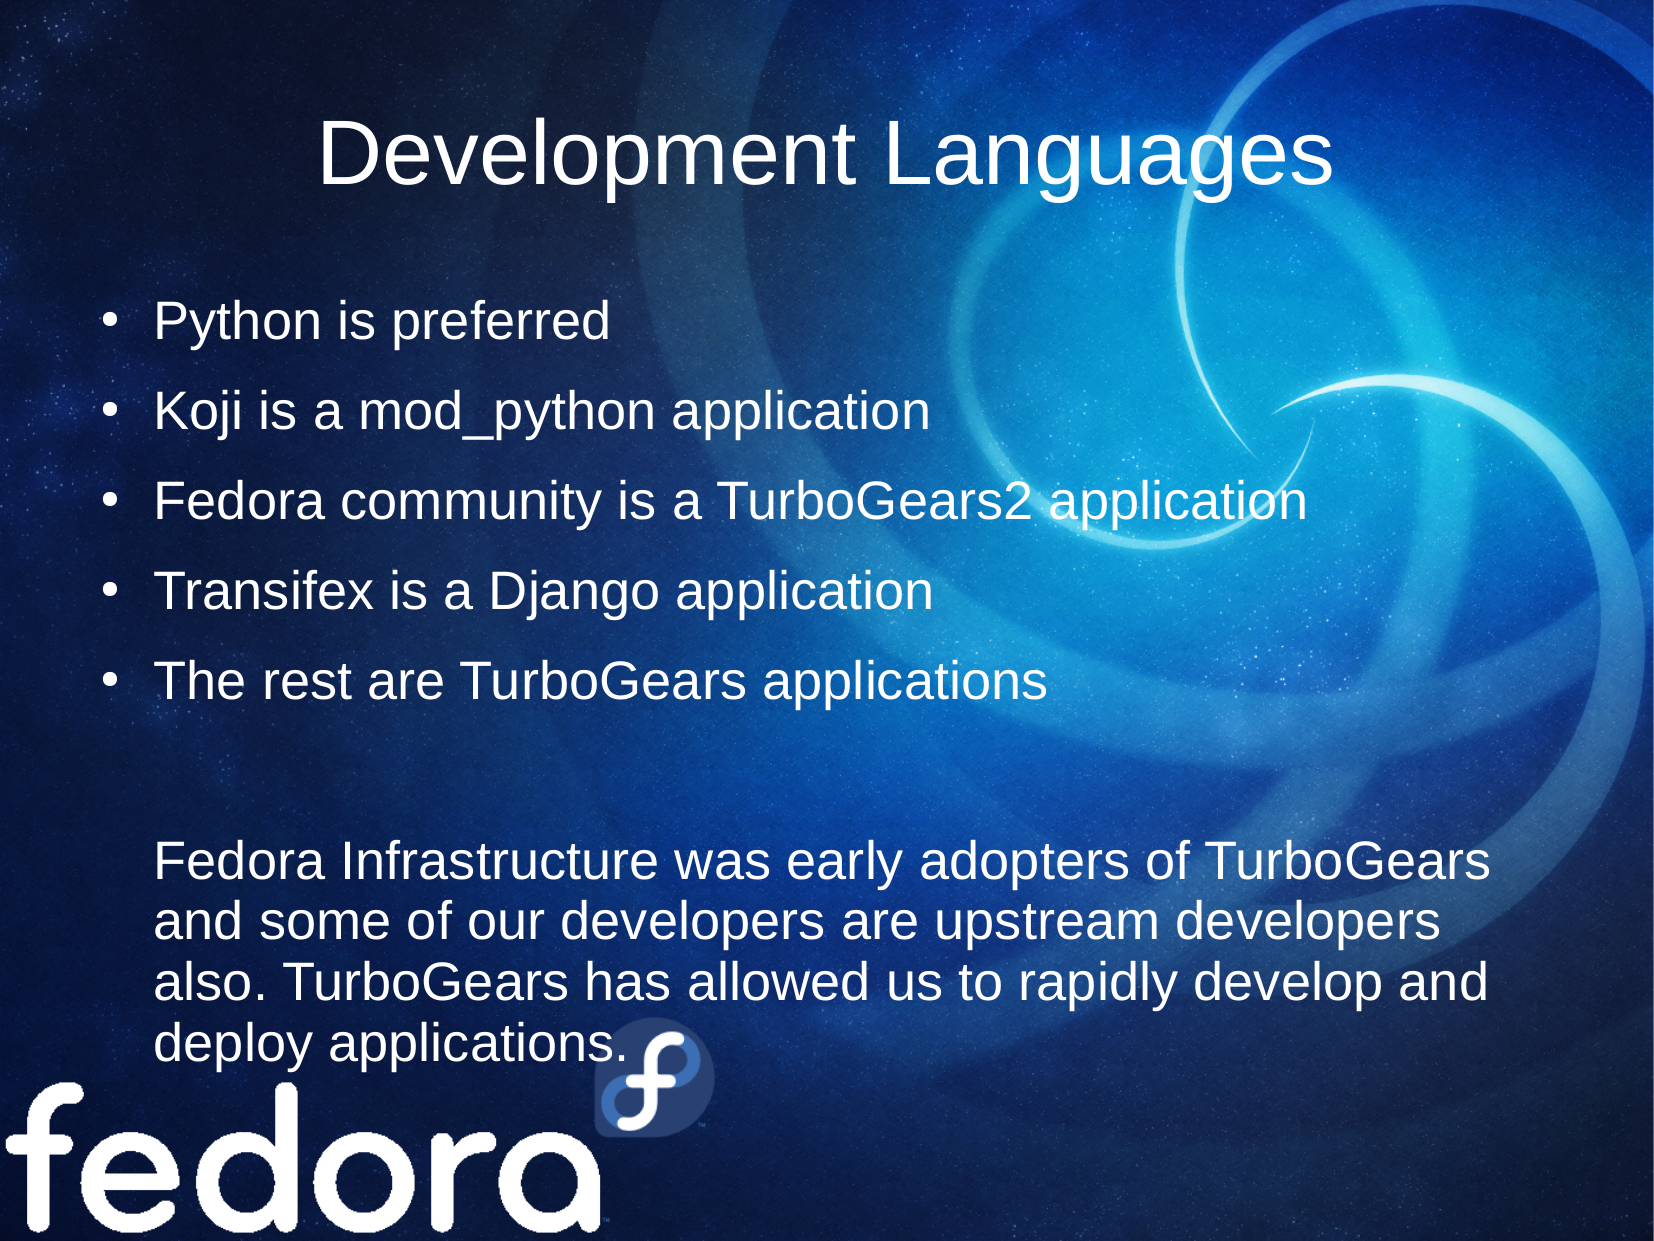

# Development Languages
Python is preferred
Koji is a mod_python application
Fedora community is a TurboGears2 application
Transifex is a Django application
The rest are TurboGears applications
Fedora Infrastructure was early adopters of TurboGears and some of our developers are upstream developers also. TurboGears has allowed us to rapidly develop and deploy applications.